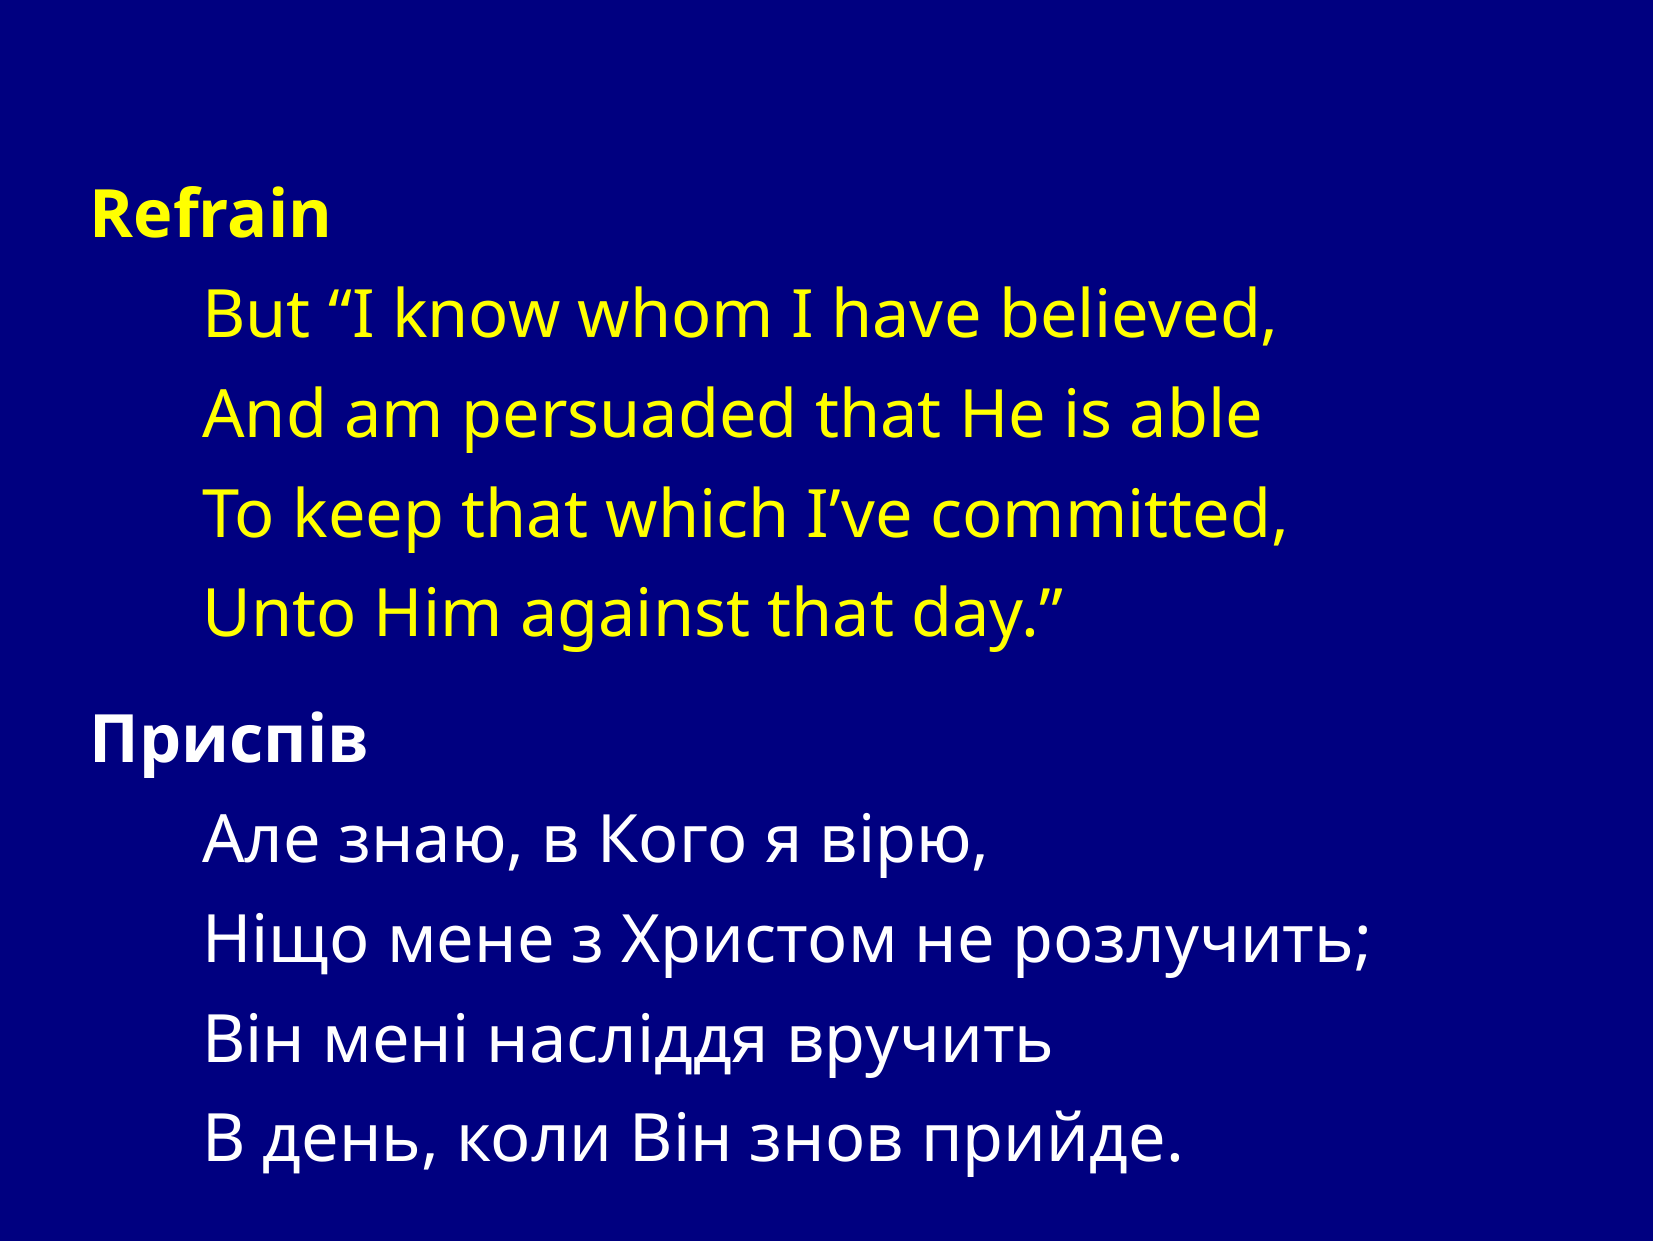

Refrain
	But “I know whom I have believed,
	And am persuaded that He is able
	To keep that which I’ve committed,
	Unto Him against that day.”
Приспів
	Але знаю, в Кого я вірю,
	Ніщо мене з Христом не розлучить;
	Він мені насліддя вручить
	В день, коли Він знов прийде.